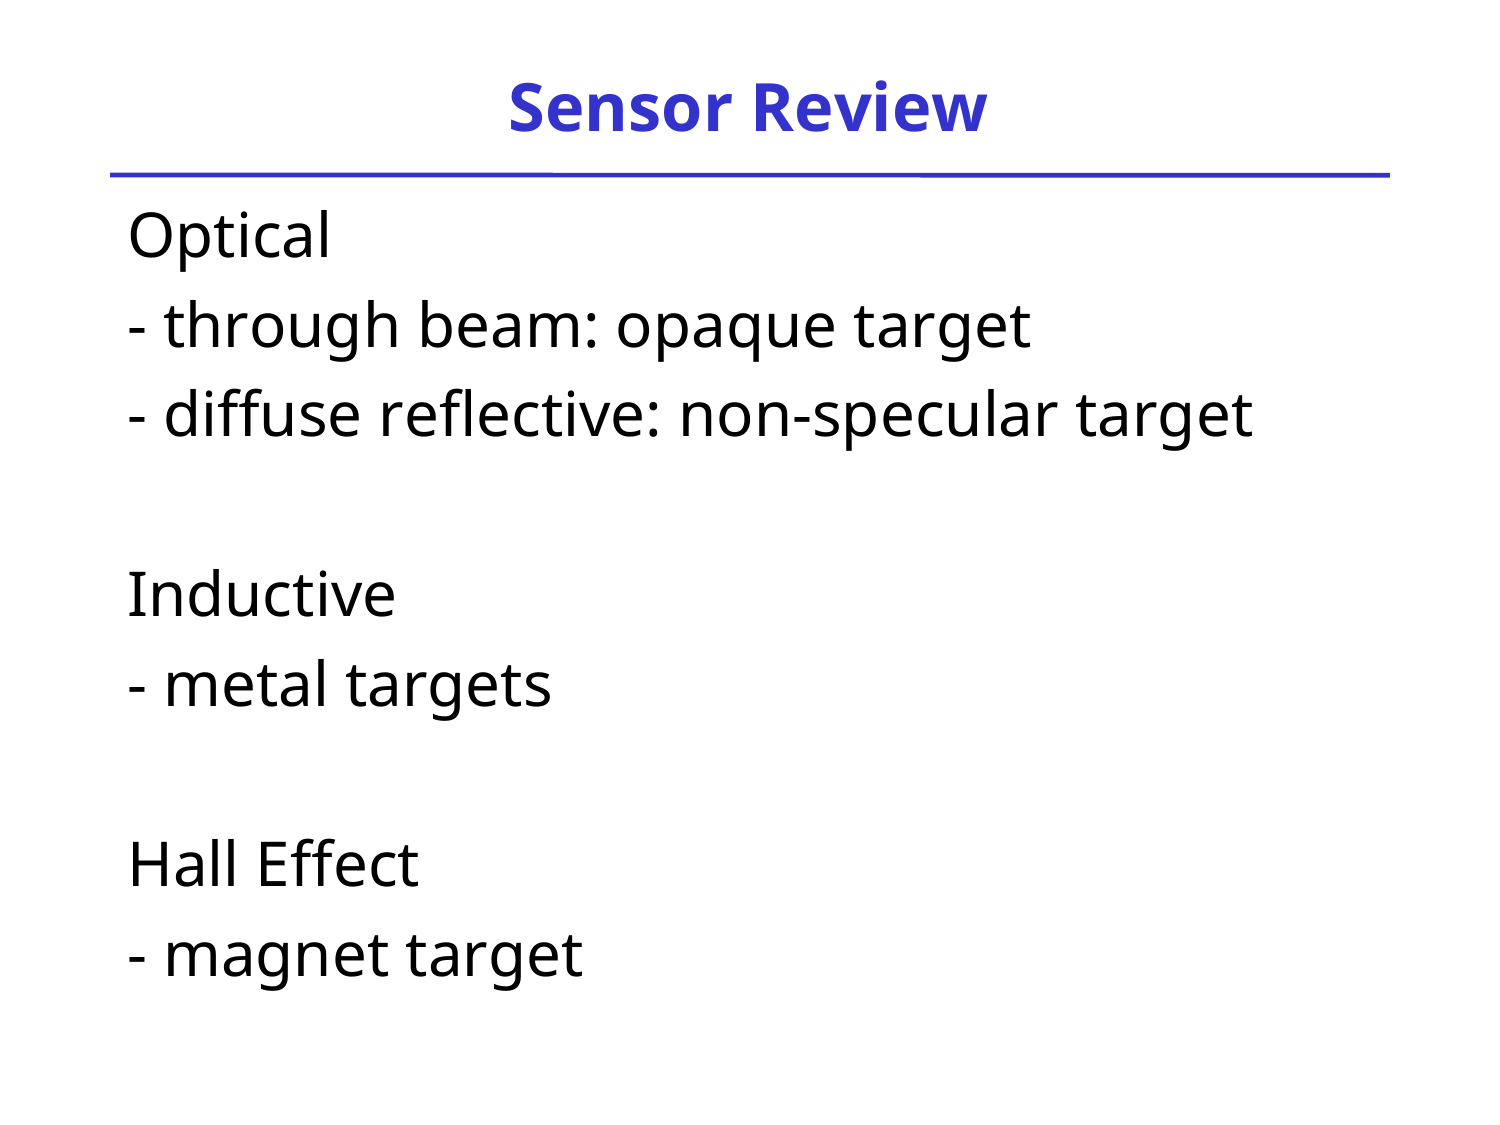

# Sensor Review
Optical
- through beam: opaque target
- diffuse reflective: non-specular target
Inductive
- metal targets
Hall Effect
- magnet target